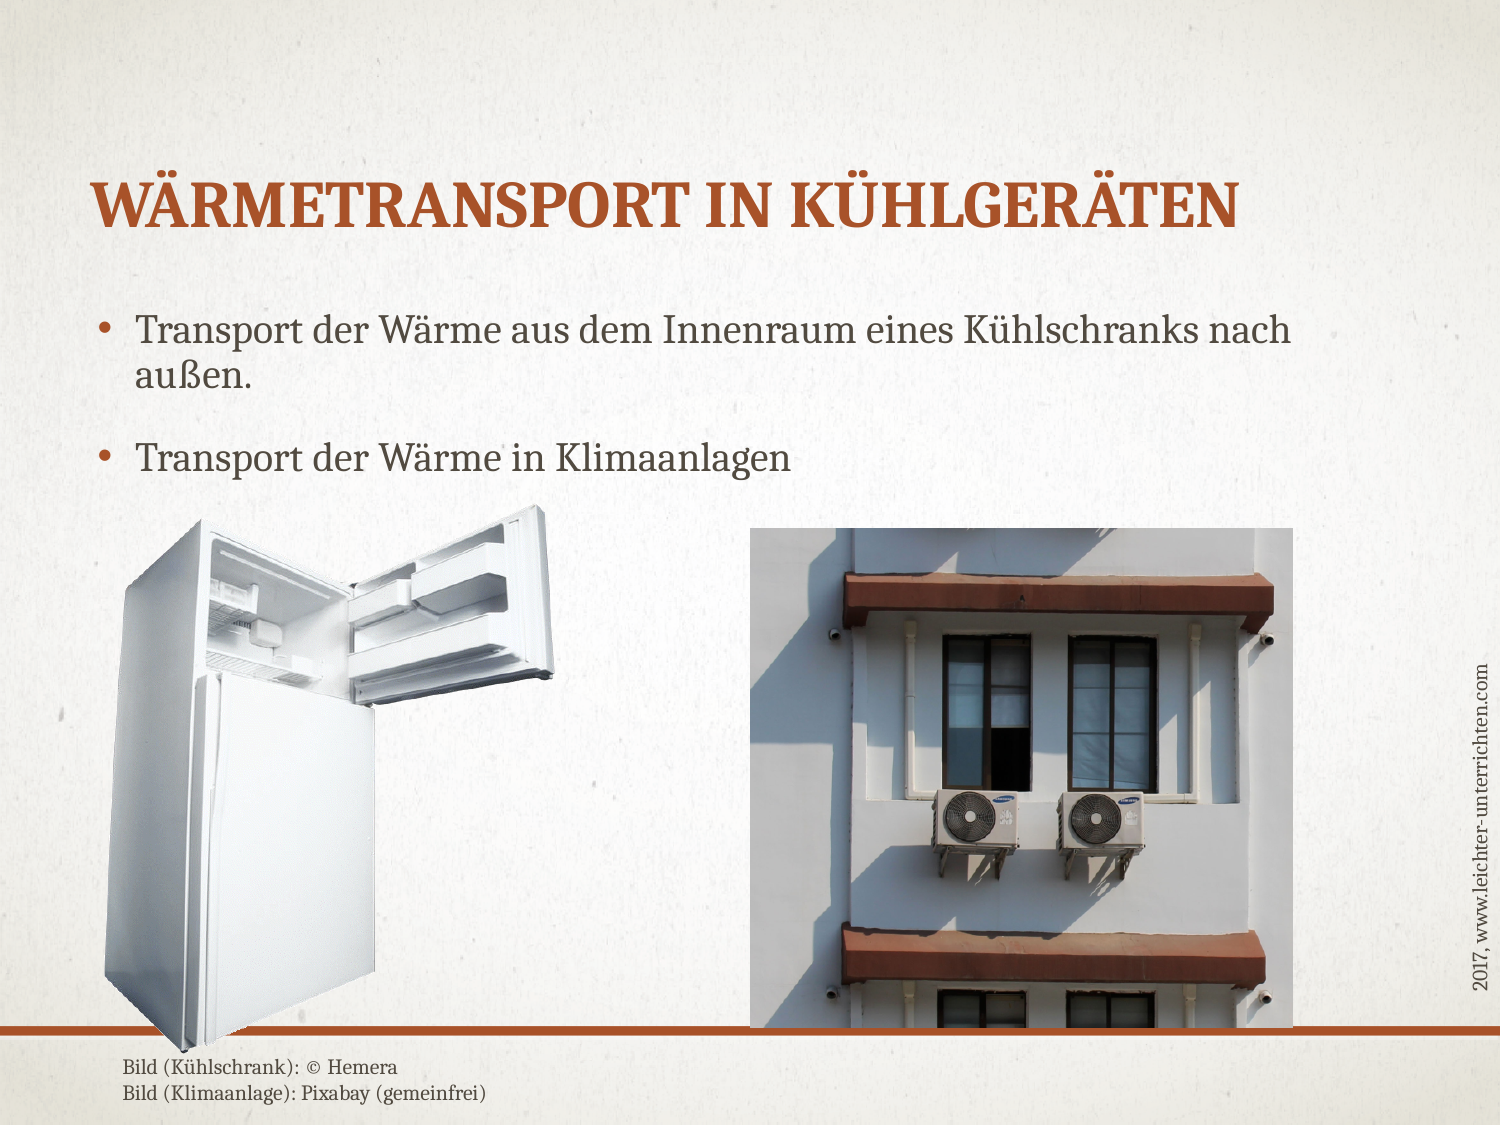

# Wärmetransport in Kühlgeräten
Transport der Wärme aus dem Innenraum eines Kühlschranks nach außen.
Transport der Wärme in Klimaanlagen
Bild (Kühlschrank): © Hemera
Bild (Klimaanlage): Pixabay (gemeinfrei)